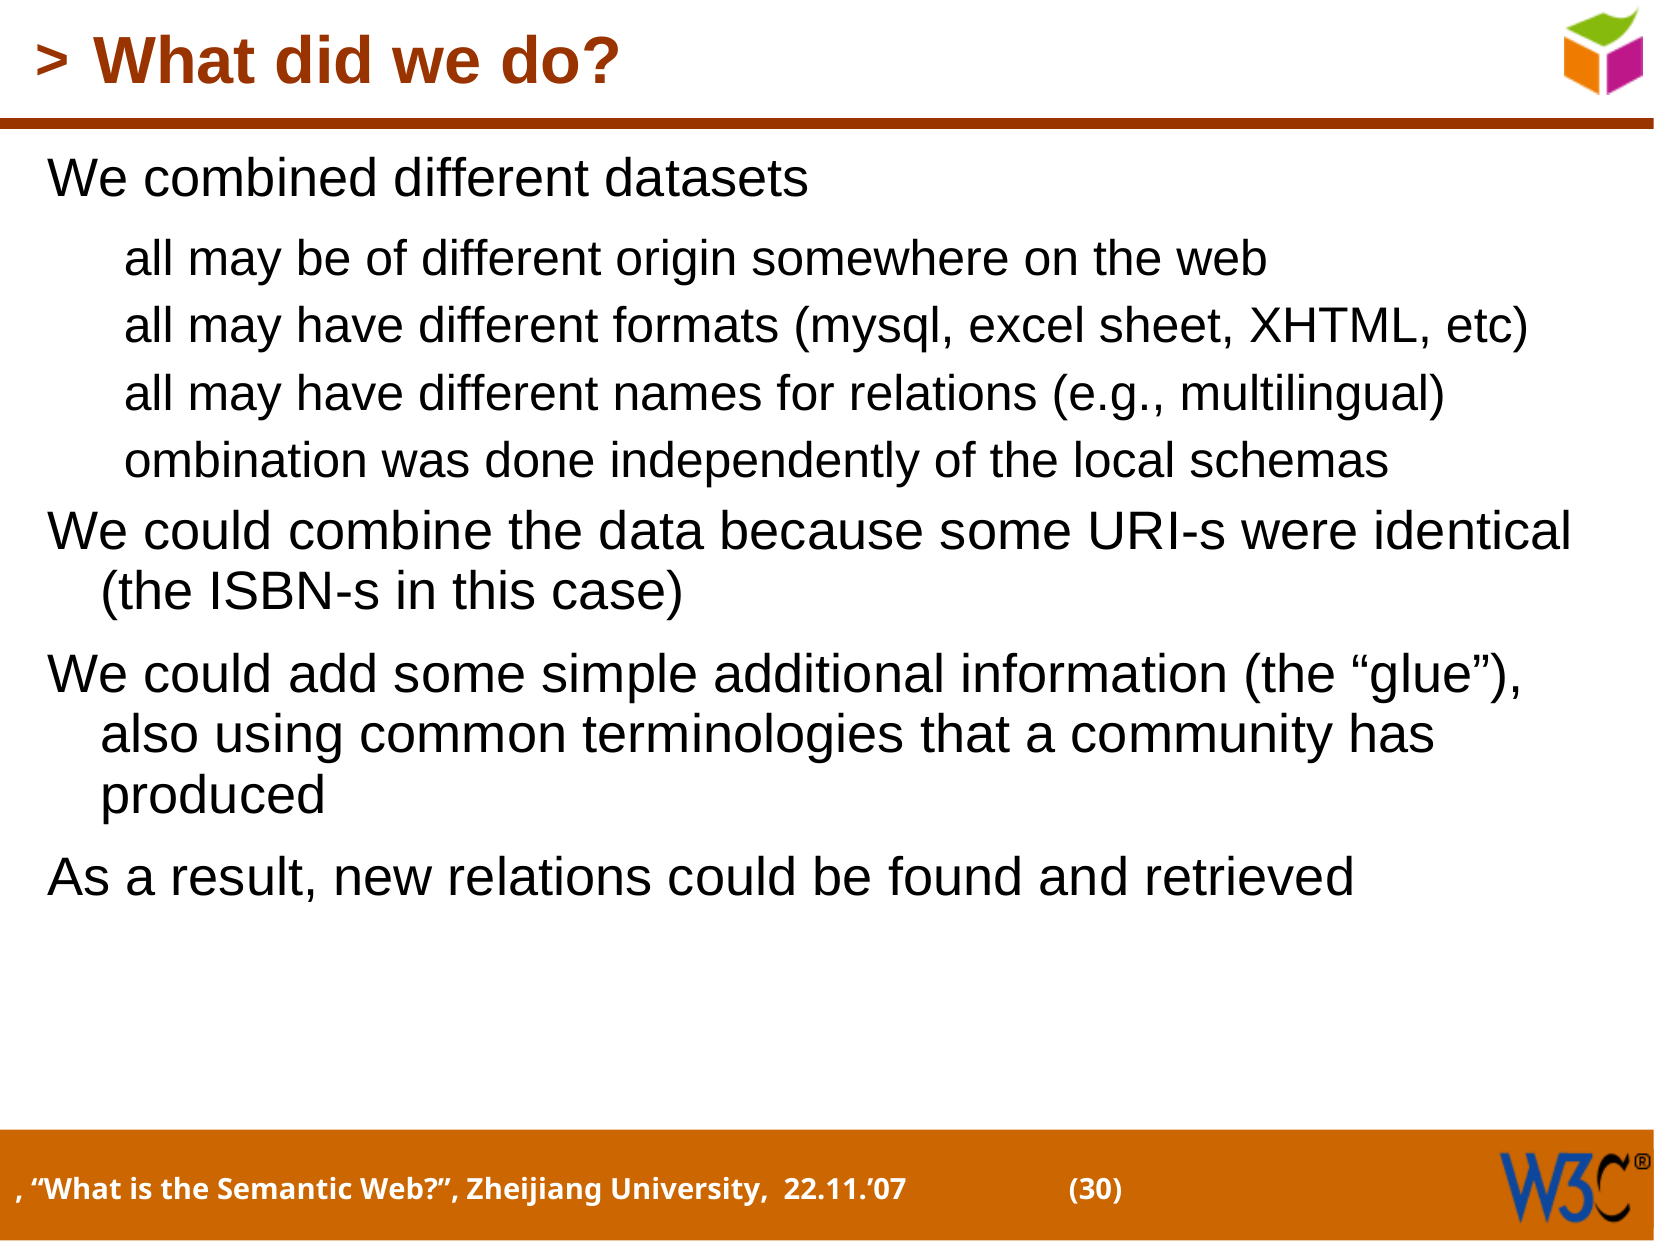

# What did we do?
We combined different datasets
all may be of different origin somewhere on the web
all may have different formats (mysql, excel sheet, XHTML, etc)
all may have different names for relations (e.g., multilingual)
ombination was done independently of the local schemas
We could combine the data because some URI-s were identical (the ISBN-s in this case)
We could add some simple additional information (the “glue”), also using common terminologies that a community has produced
As a result, new relations could be found and retrieved